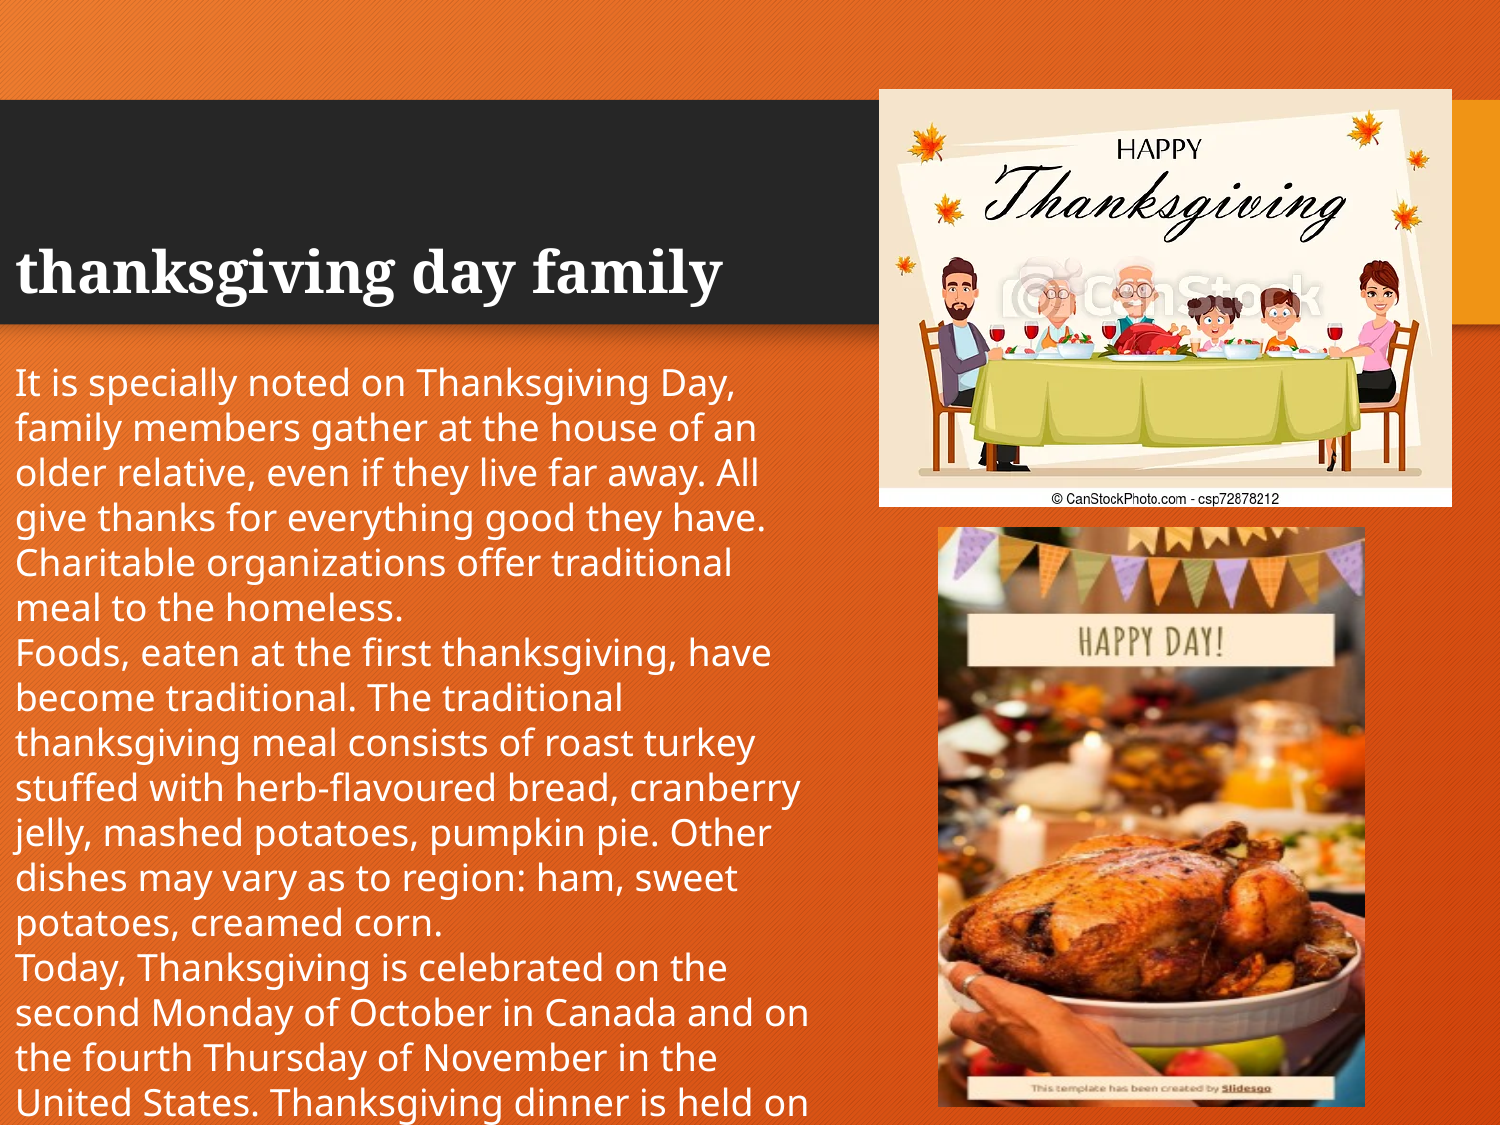

# thanksgiving day family
It is specially noted on Thanksgiving Day, family members gather at the house of an older relative, even if they live far away. All give thanks for everything good they have. Charitable organizations offer traditional meal to the homeless.
Foods, eaten at the first thanksgiving, have become traditional. The traditional thanksgiving meal consists of roast turkey stuffed with herb-flavoured bread, cranberry jelly, mashed potatoes, pumpkin pie. Other dishes may vary as to region: ham, sweet potatoes, creamed corn.
Today, Thanksgiving is celebrated on the second Monday of October in Canada and on the fourth Thursday of November in the United States. Thanksgiving dinner is held on this day, usually as a gathering of family members and friends.